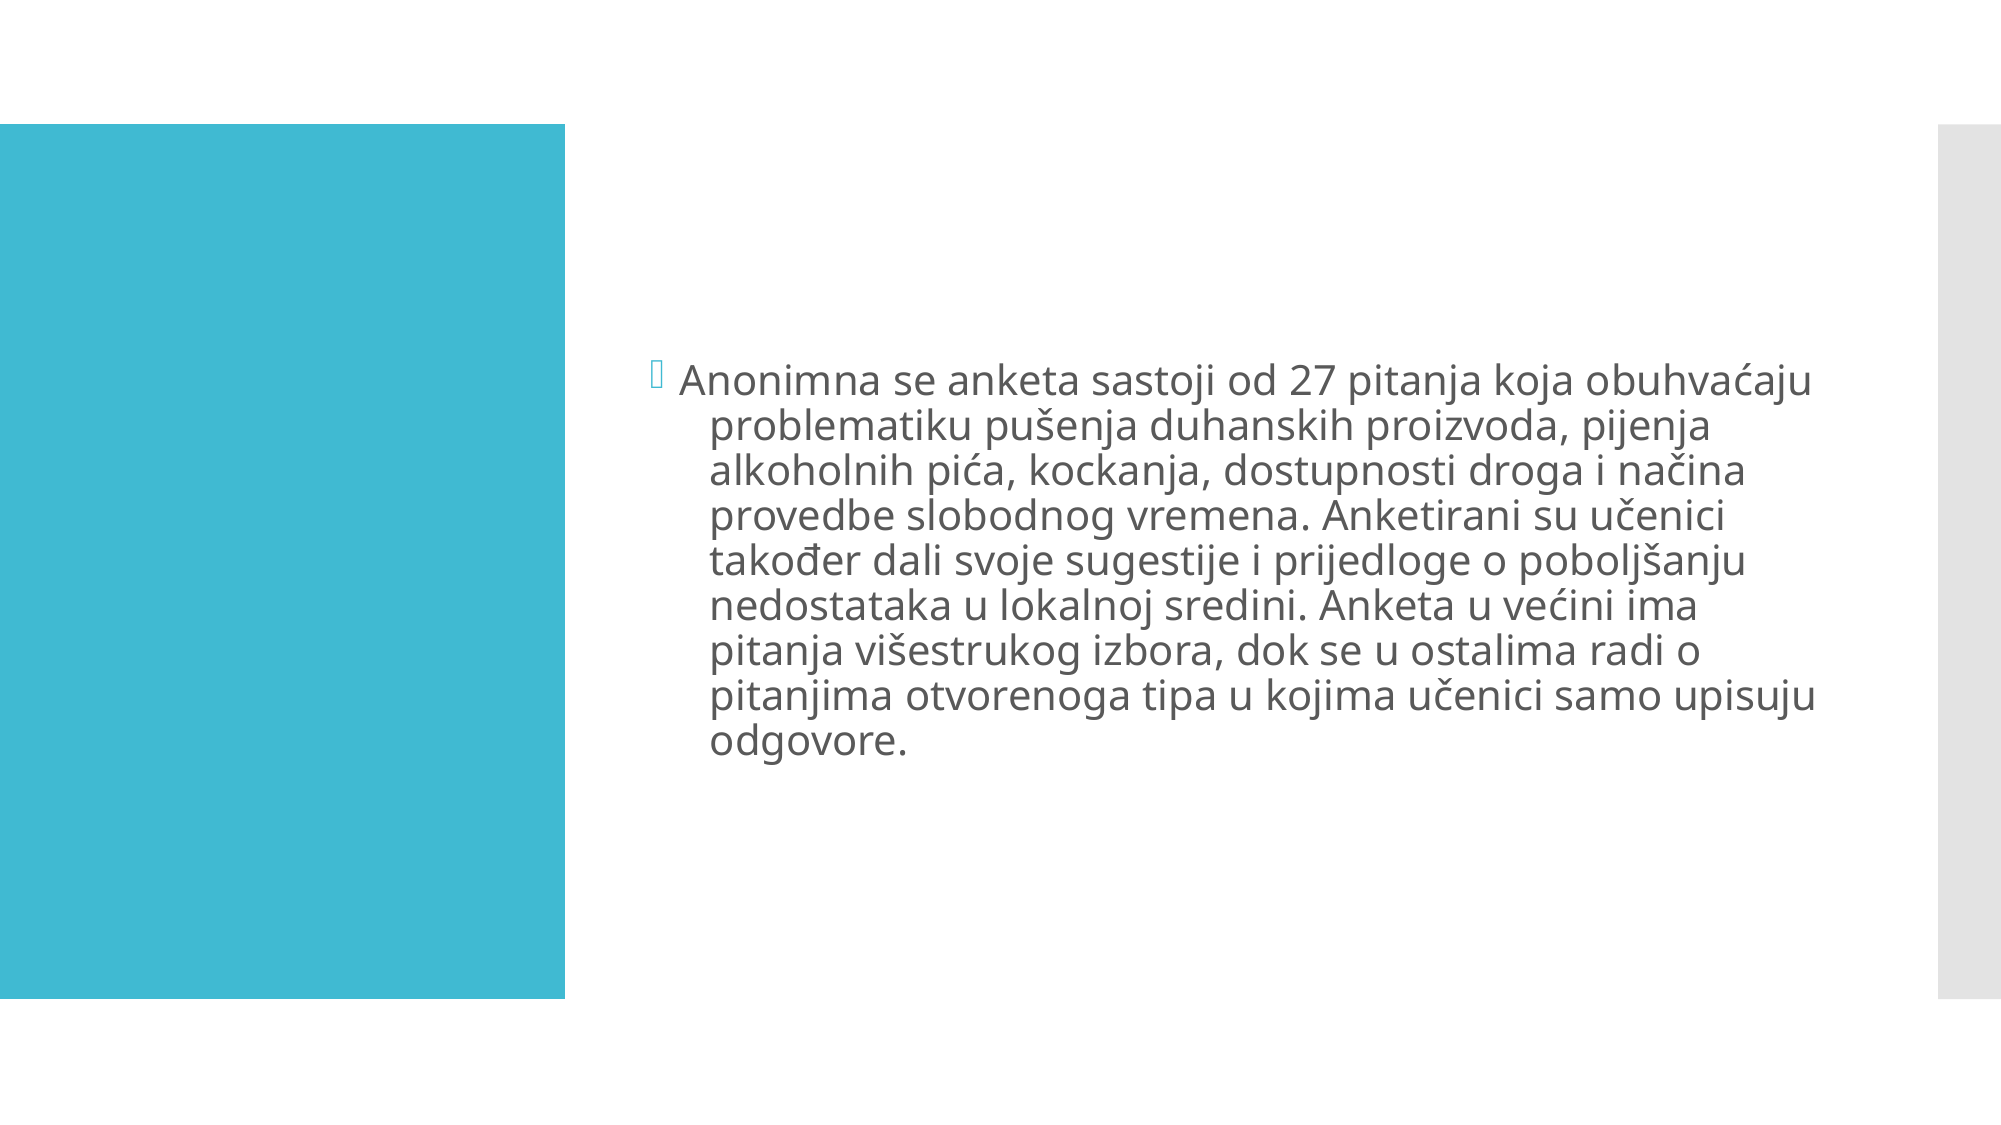

Anonimna se anketa sastoji od 27 pitanja koja obuhvaćaju problematiku pušenja duhanskih proizvoda, pijenja alkoholnih pića, kockanja, dostupnosti droga i načina provedbe slobodnog vremena. Anketirani su učenici također dali svoje sugestije i prijedloge o poboljšanju nedostataka u lokalnoj sredini. Anketa u većini ima pitanja višestrukog izbora, dok se u ostalima radi o pitanjima otvorenoga tipa u kojima učenici samo upisuju odgovore.
#